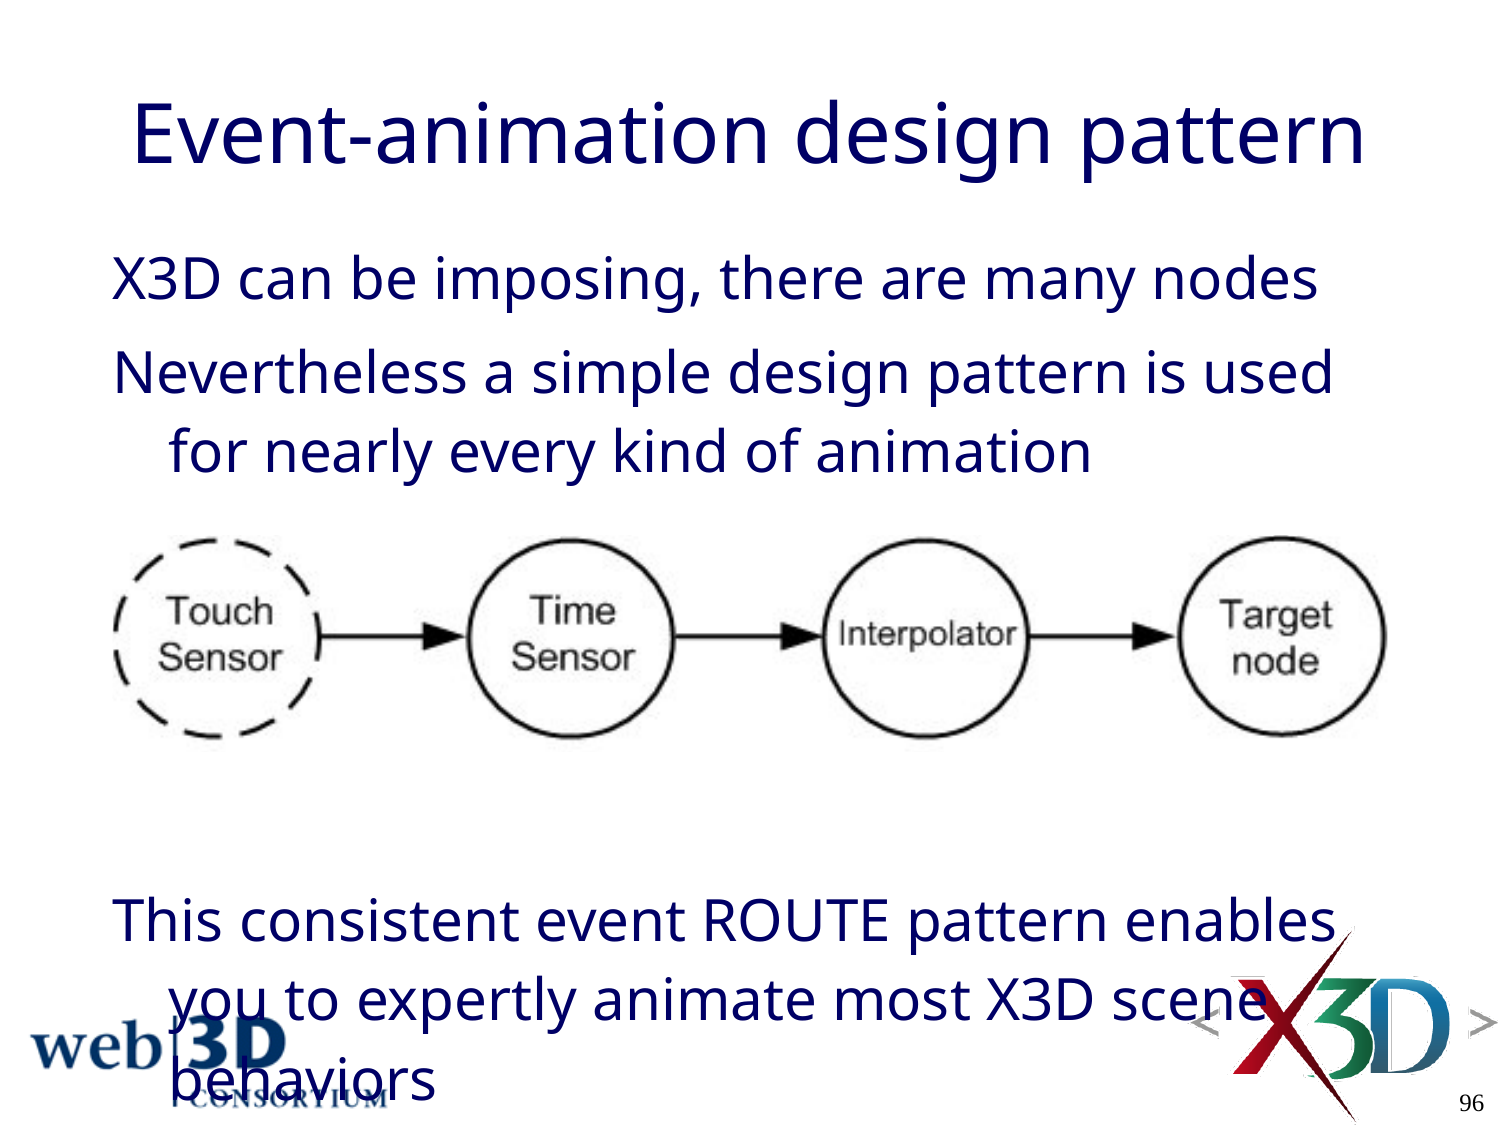

# Event-animation design pattern
X3D can be imposing, there are many nodes
Nevertheless a simple design pattern is used for nearly every kind of animation
This consistent event ROUTE pattern enables you to expertly animate most X3D scene behaviors